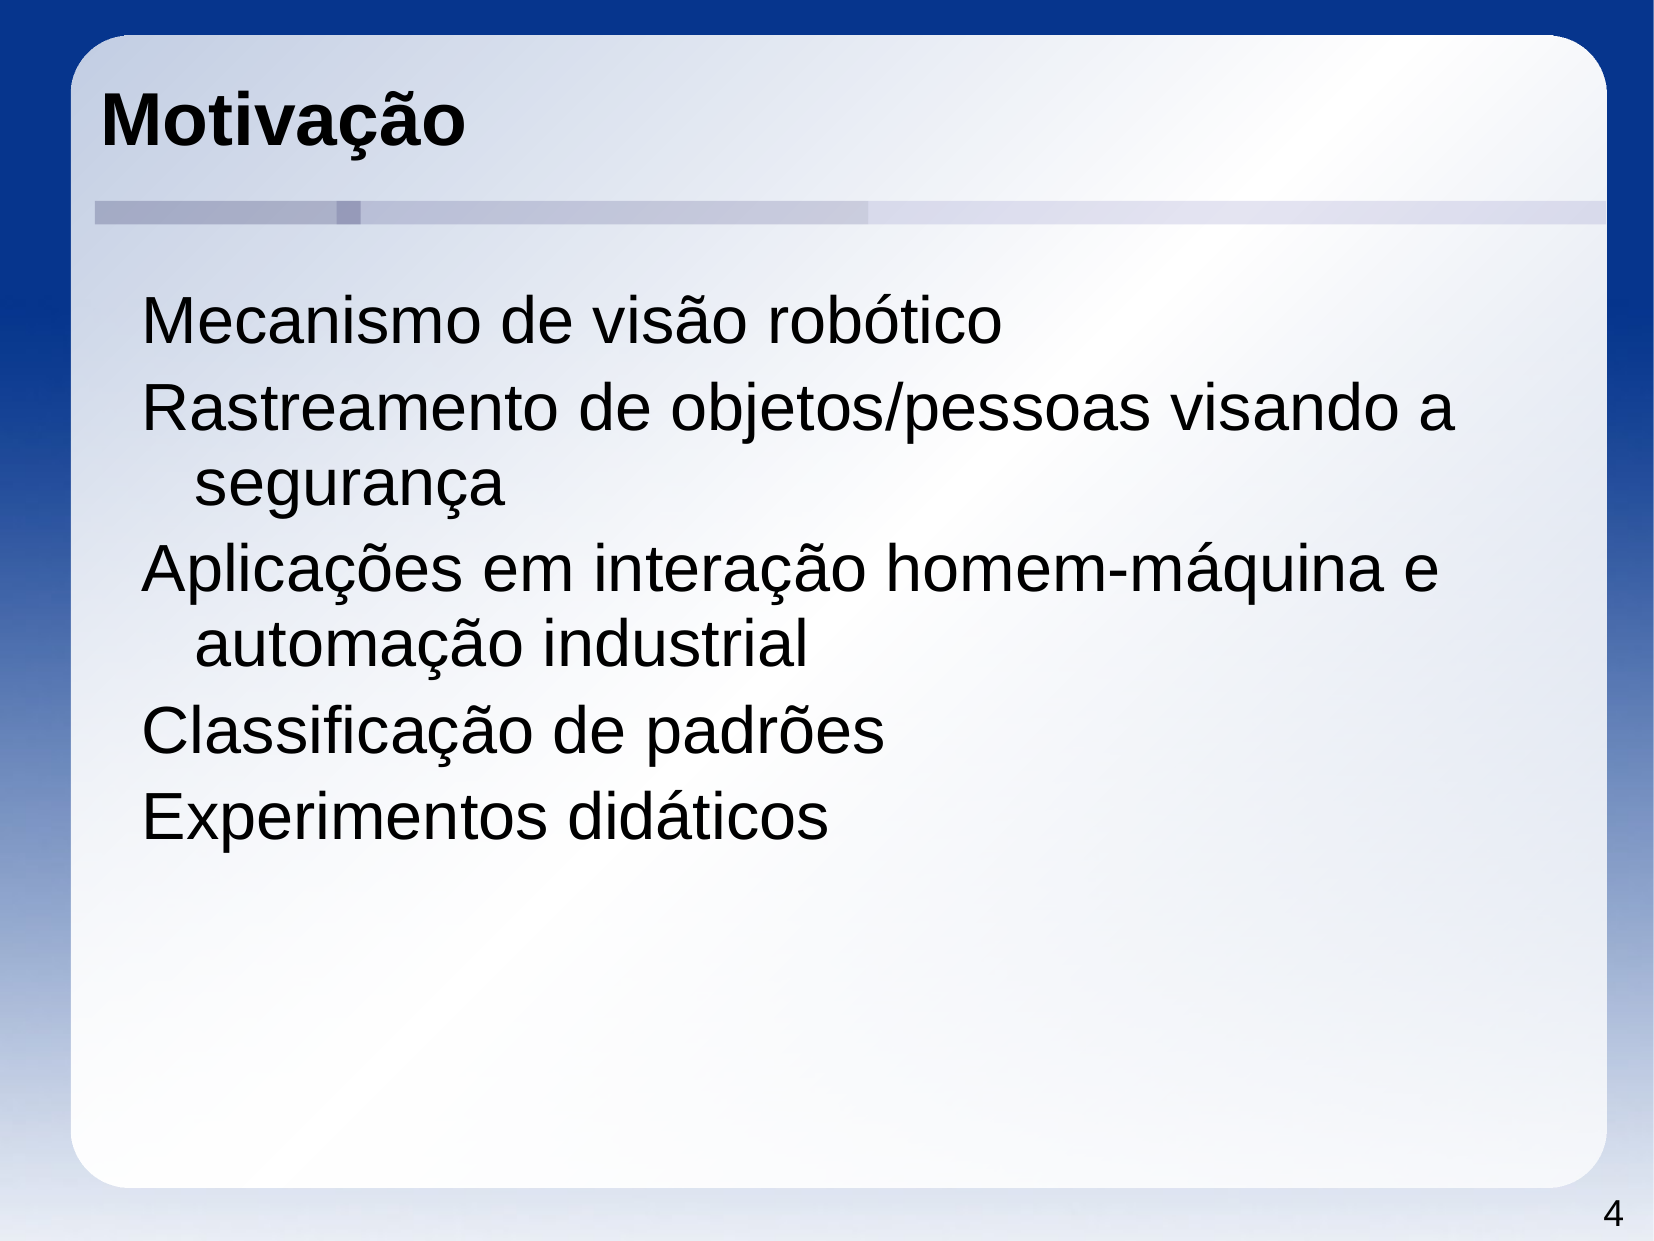

# Motivação
Mecanismo de visão robótico
Rastreamento de objetos/pessoas visando a segurança
Aplicações em interação homem-máquina e automação industrial
Classificação de padrões
Experimentos didáticos
4